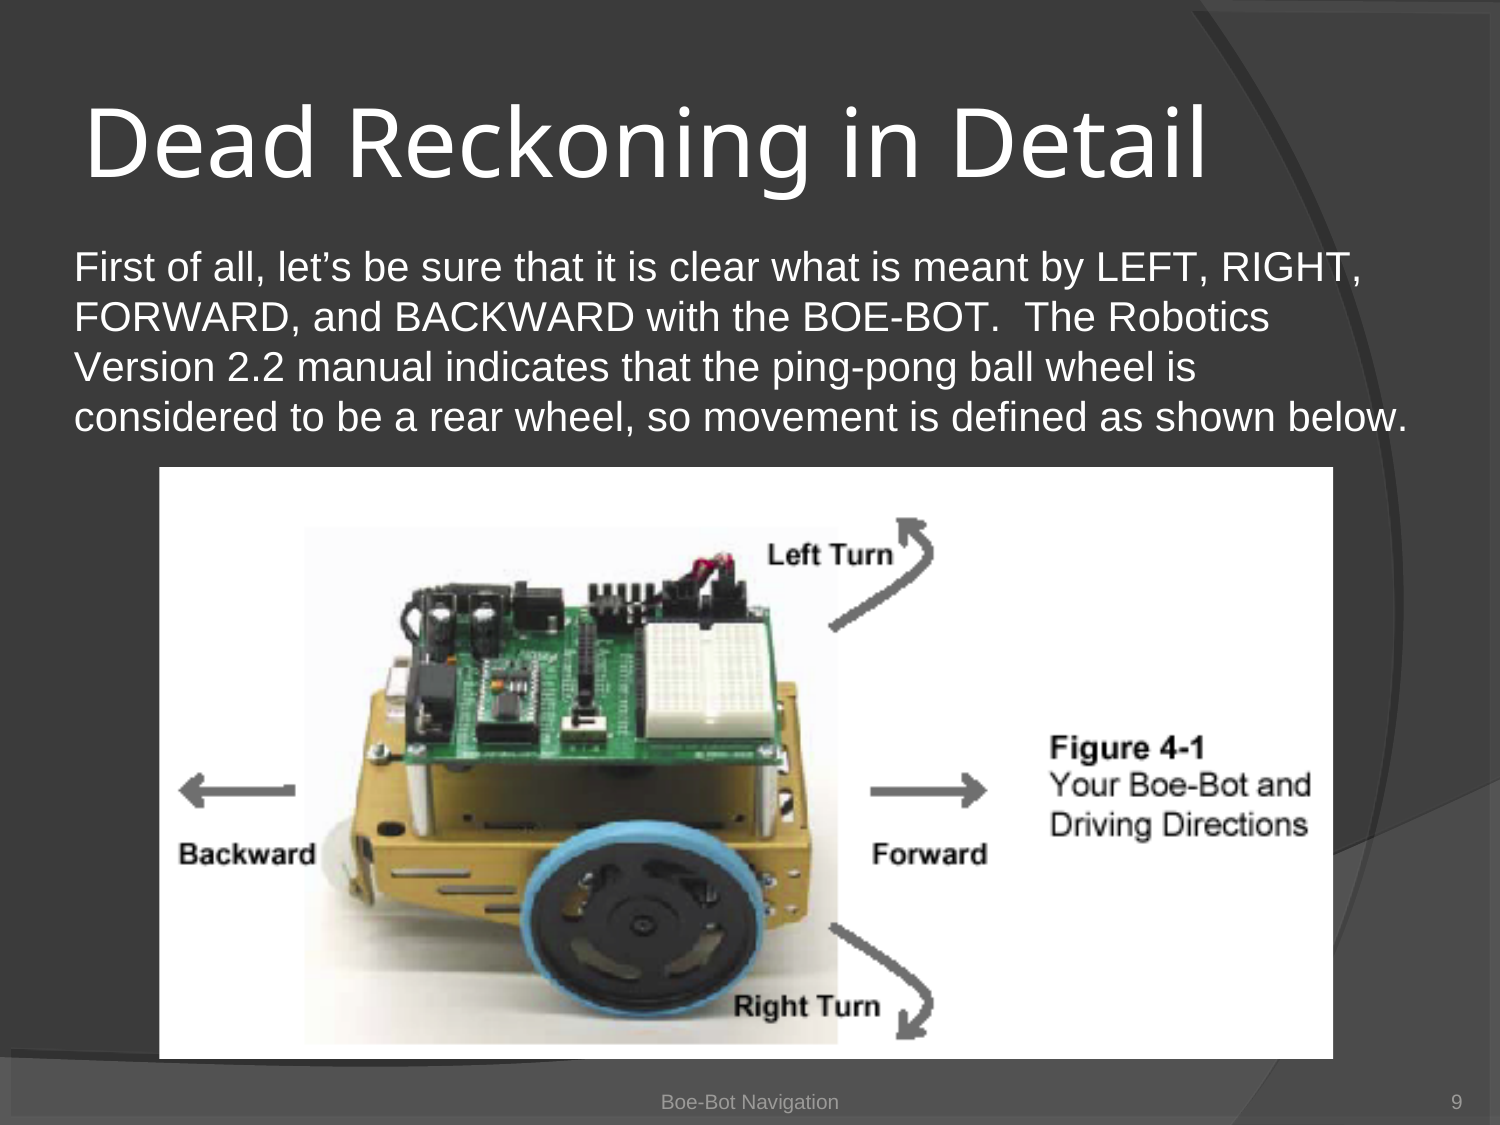

# Dead Reckoning in Detail
First of all, let’s be sure that it is clear what is meant by LEFT, RIGHT, FORWARD, and BACKWARD with the BOE-BOT. The Robotics Version 2.2 manual indicates that the ping-pong ball wheel is considered to be a rear wheel, so movement is defined as shown below.
Boe-Bot Navigation